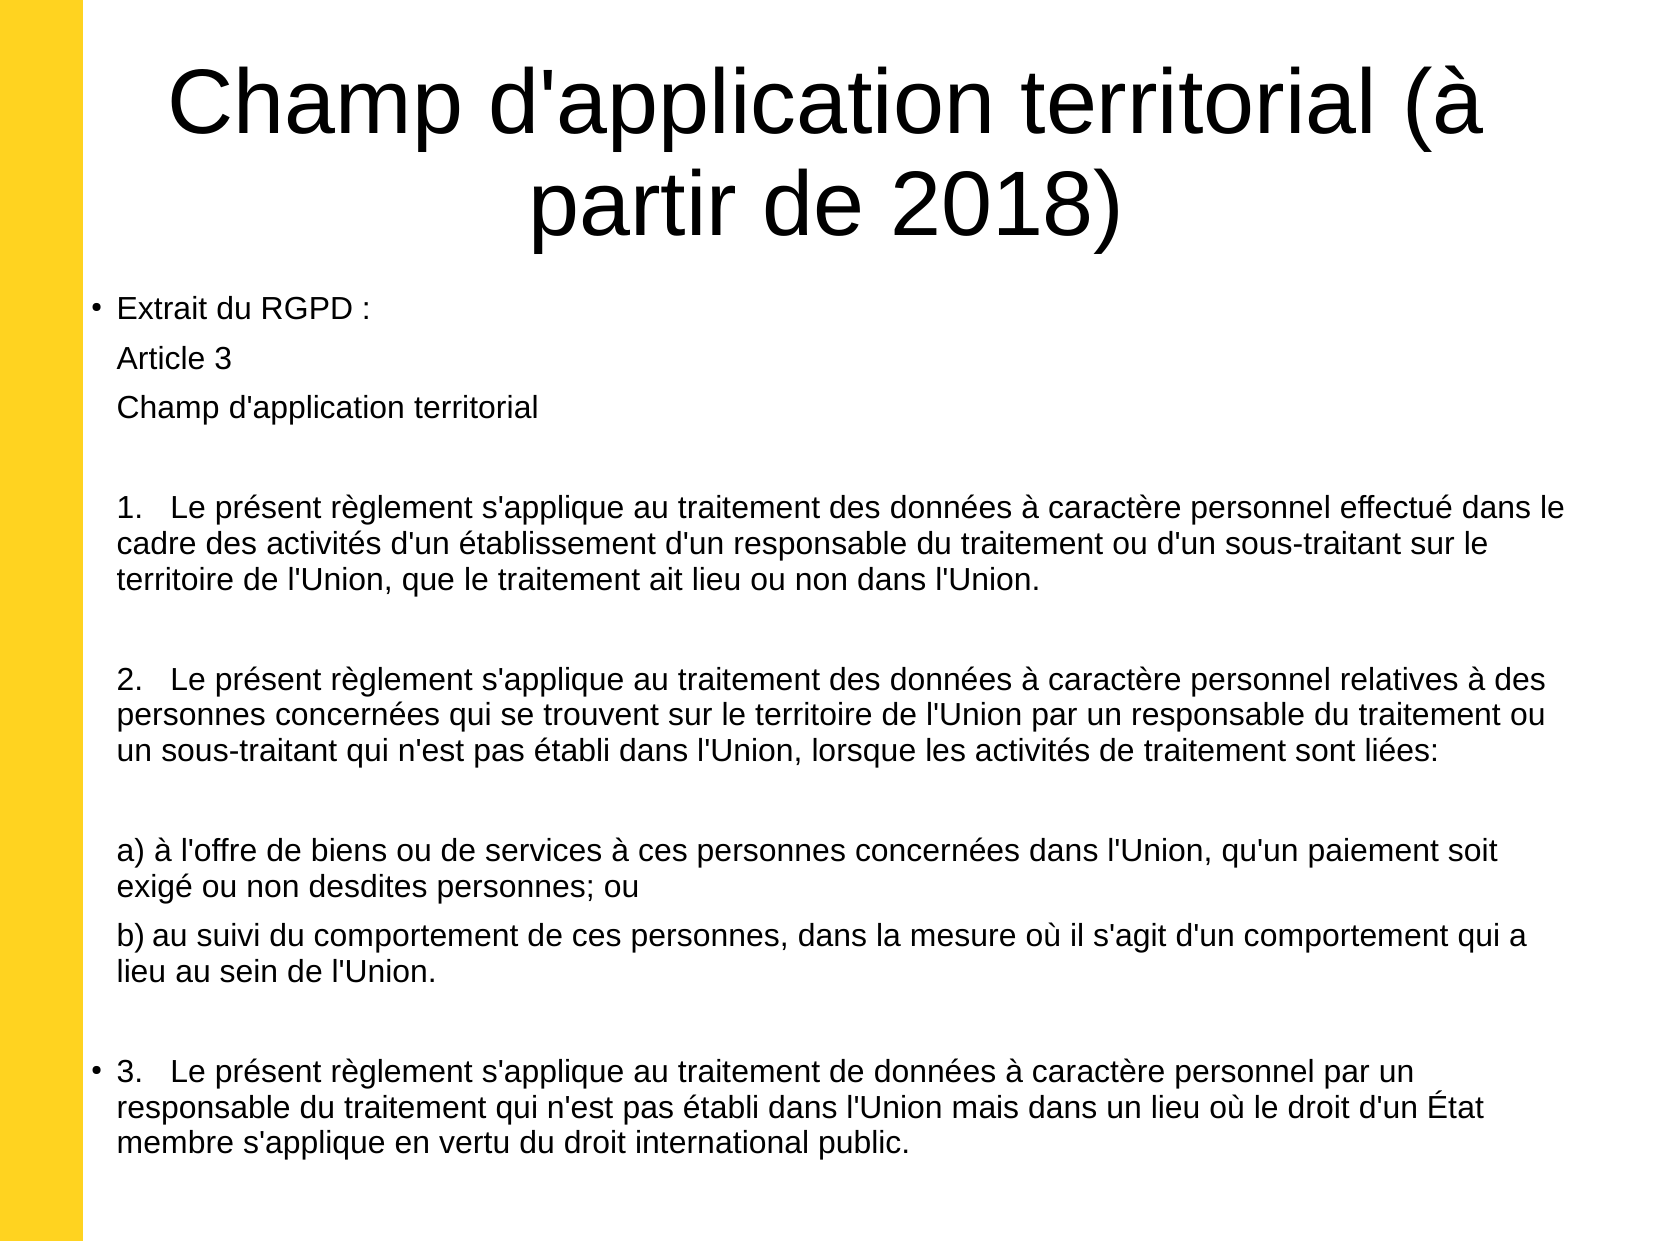

# Champ d'application territorial (à partir de 2018)
Extrait du RGPD :
Article 3
Champ d'application territorial
1. Le présent règlement s'applique au traitement des données à caractère personnel effectué dans le cadre des activités d'un établissement d'un responsable du traitement ou d'un sous-traitant sur le territoire de l'Union, que le traitement ait lieu ou non dans l'Union.
2. Le présent règlement s'applique au traitement des données à caractère personnel relatives à des personnes concernées qui se trouvent sur le territoire de l'Union par un responsable du traitement ou un sous-traitant qui n'est pas établi dans l'Union, lorsque les activités de traitement sont liées:
a) à l'offre de biens ou de services à ces personnes concernées dans l'Union, qu'un paiement soit exigé ou non desdites personnes; ou
b)	au suivi du comportement de ces personnes, dans la mesure où il s'agit d'un comportement qui a lieu au sein de l'Union.
3. Le présent règlement s'applique au traitement de données à caractère personnel par un responsable du traitement qui n'est pas établi dans l'Union mais dans un lieu où le droit d'un État membre s'applique en vertu du droit international public.